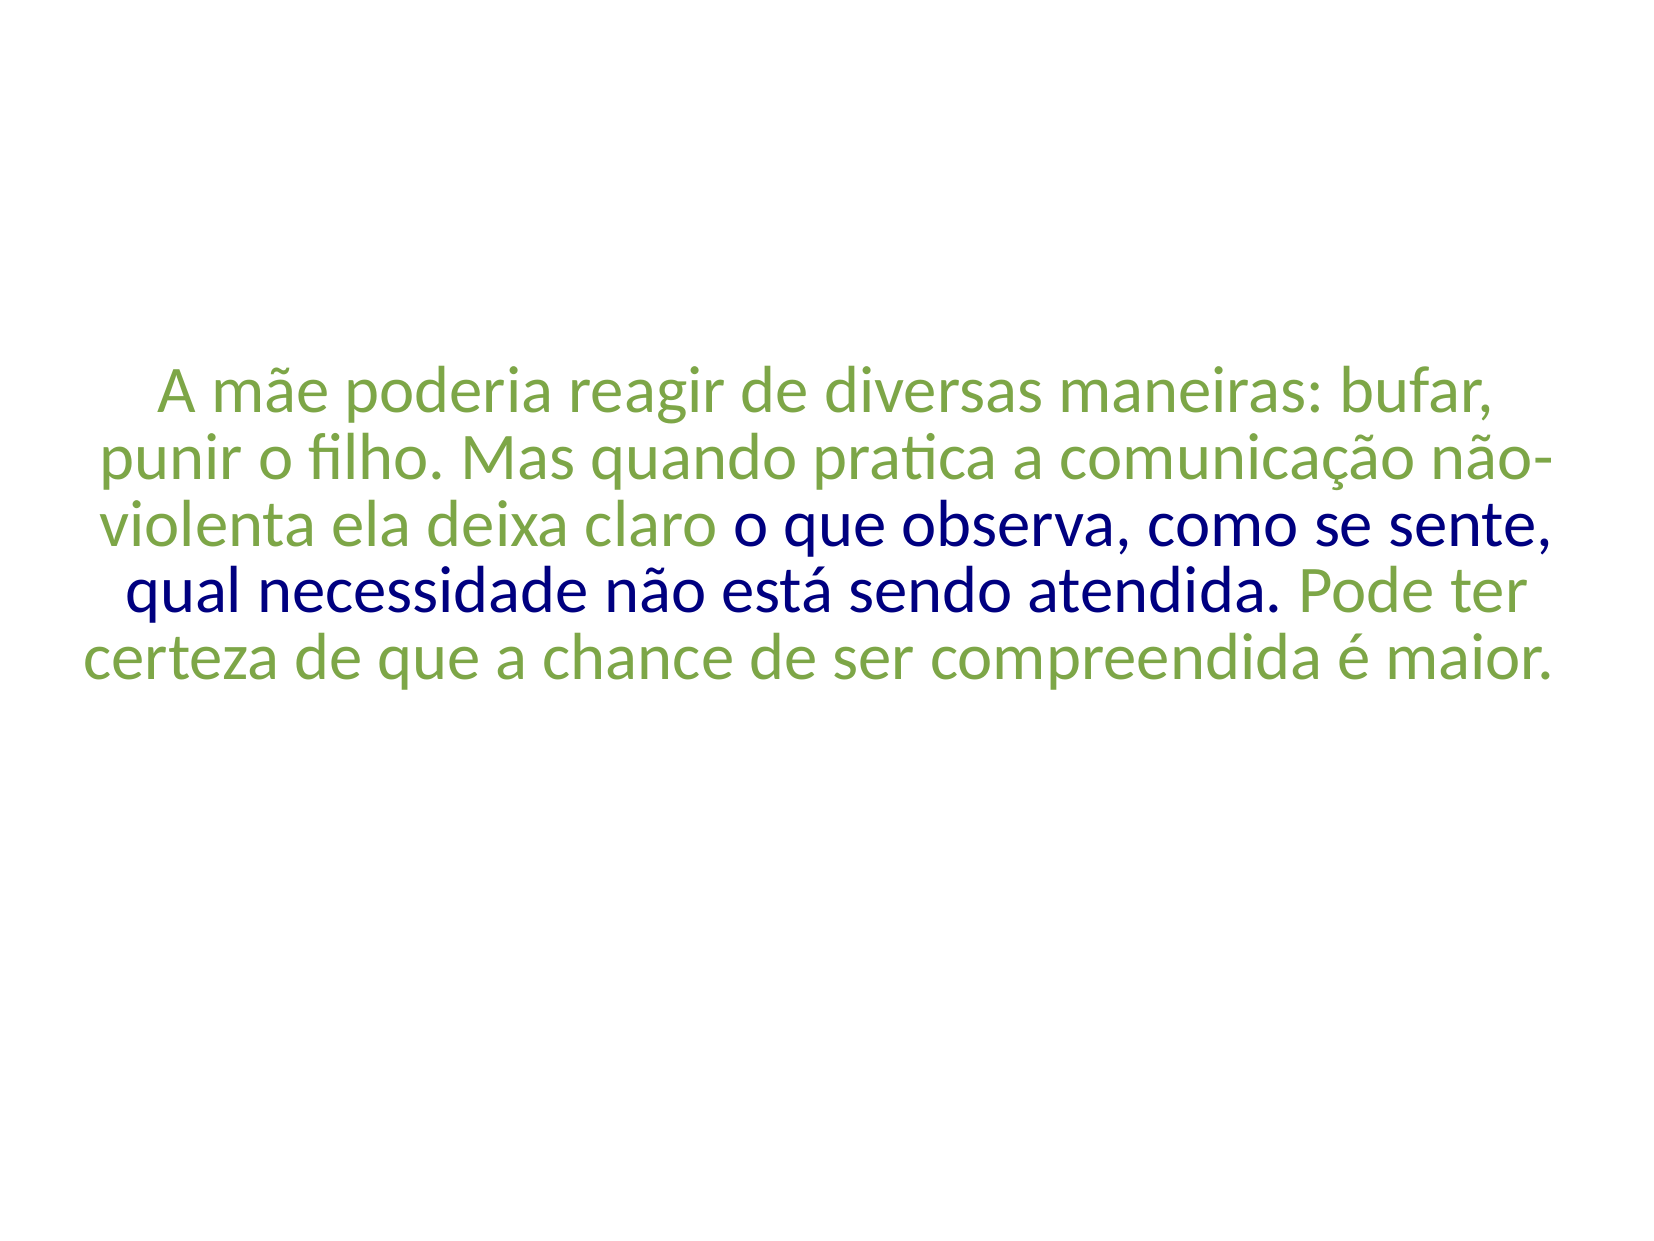

# A mãe poderia reagir de diversas maneiras: bufar, punir o filho. Mas quando pratica a comunicação não-violenta ela deixa claro o que observa, como se sente, qual necessidade não está sendo atendida. Pode ter certeza de que a chance de ser compreendida é maior.